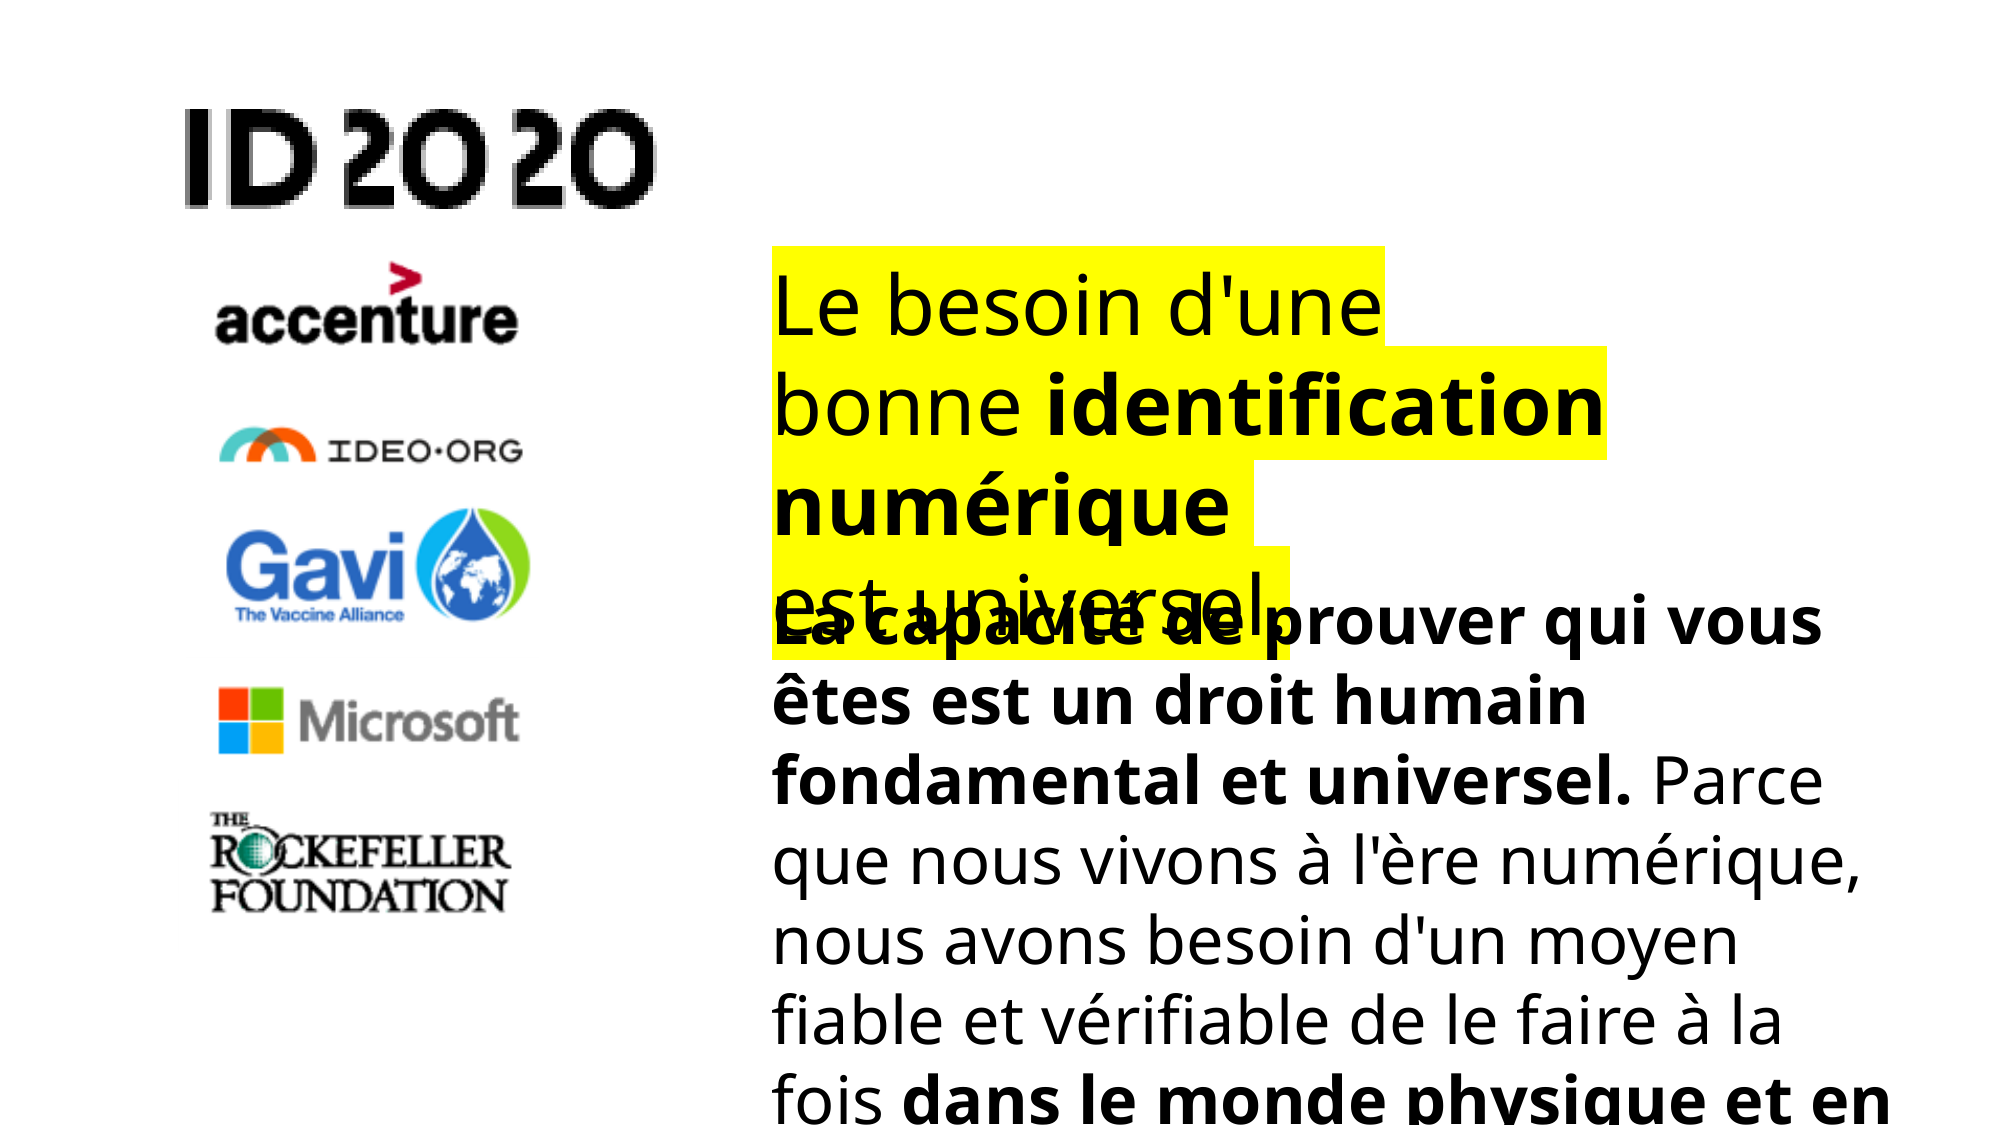

#
Le besoin d'une bonne identification numérique
est universel.
La capacité de prouver qui vous êtes est un droit humain fondamental et universel. Parce que nous vivons à l'ère numérique, nous avons besoin d'un moyen fiable et vérifiable de le faire à la fois dans le monde physique et en ligne.